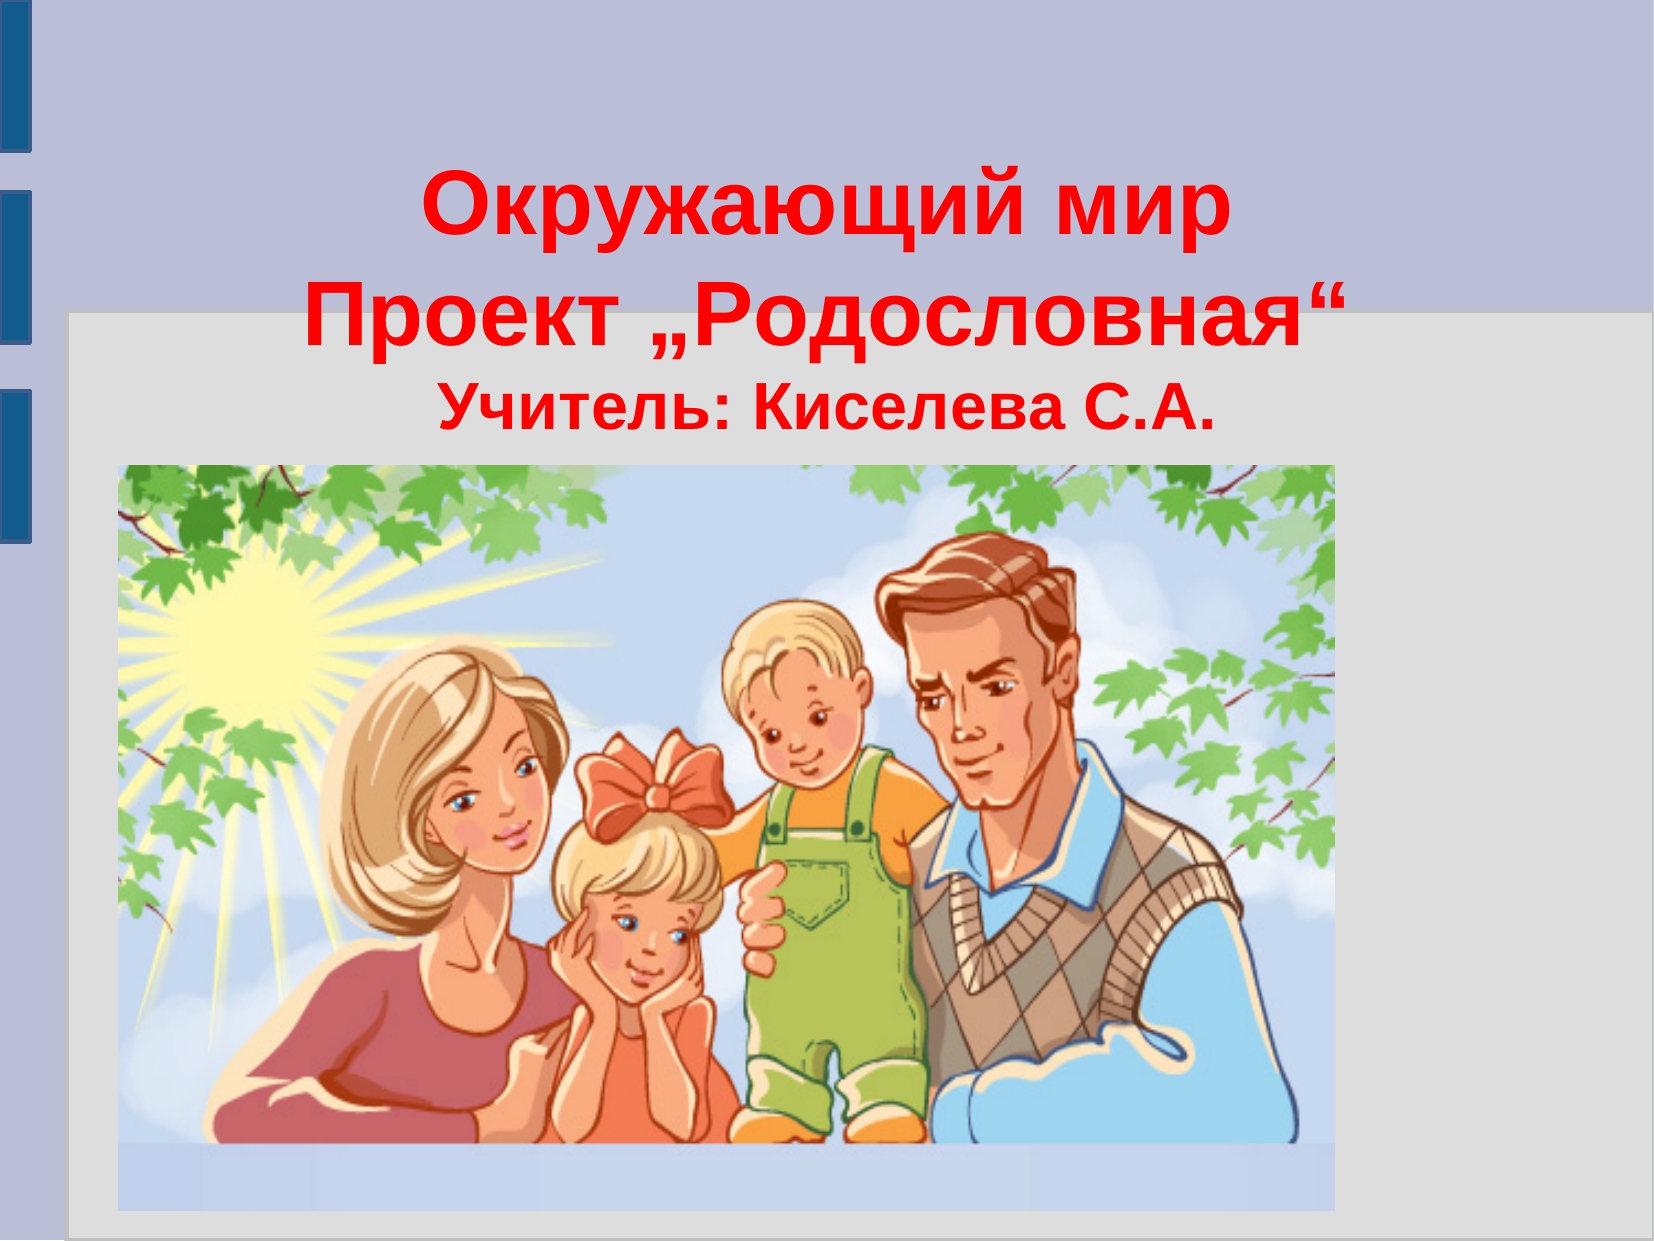

# Окружающий мир Проект „Родословная“ Учитель: Киселева С.А.